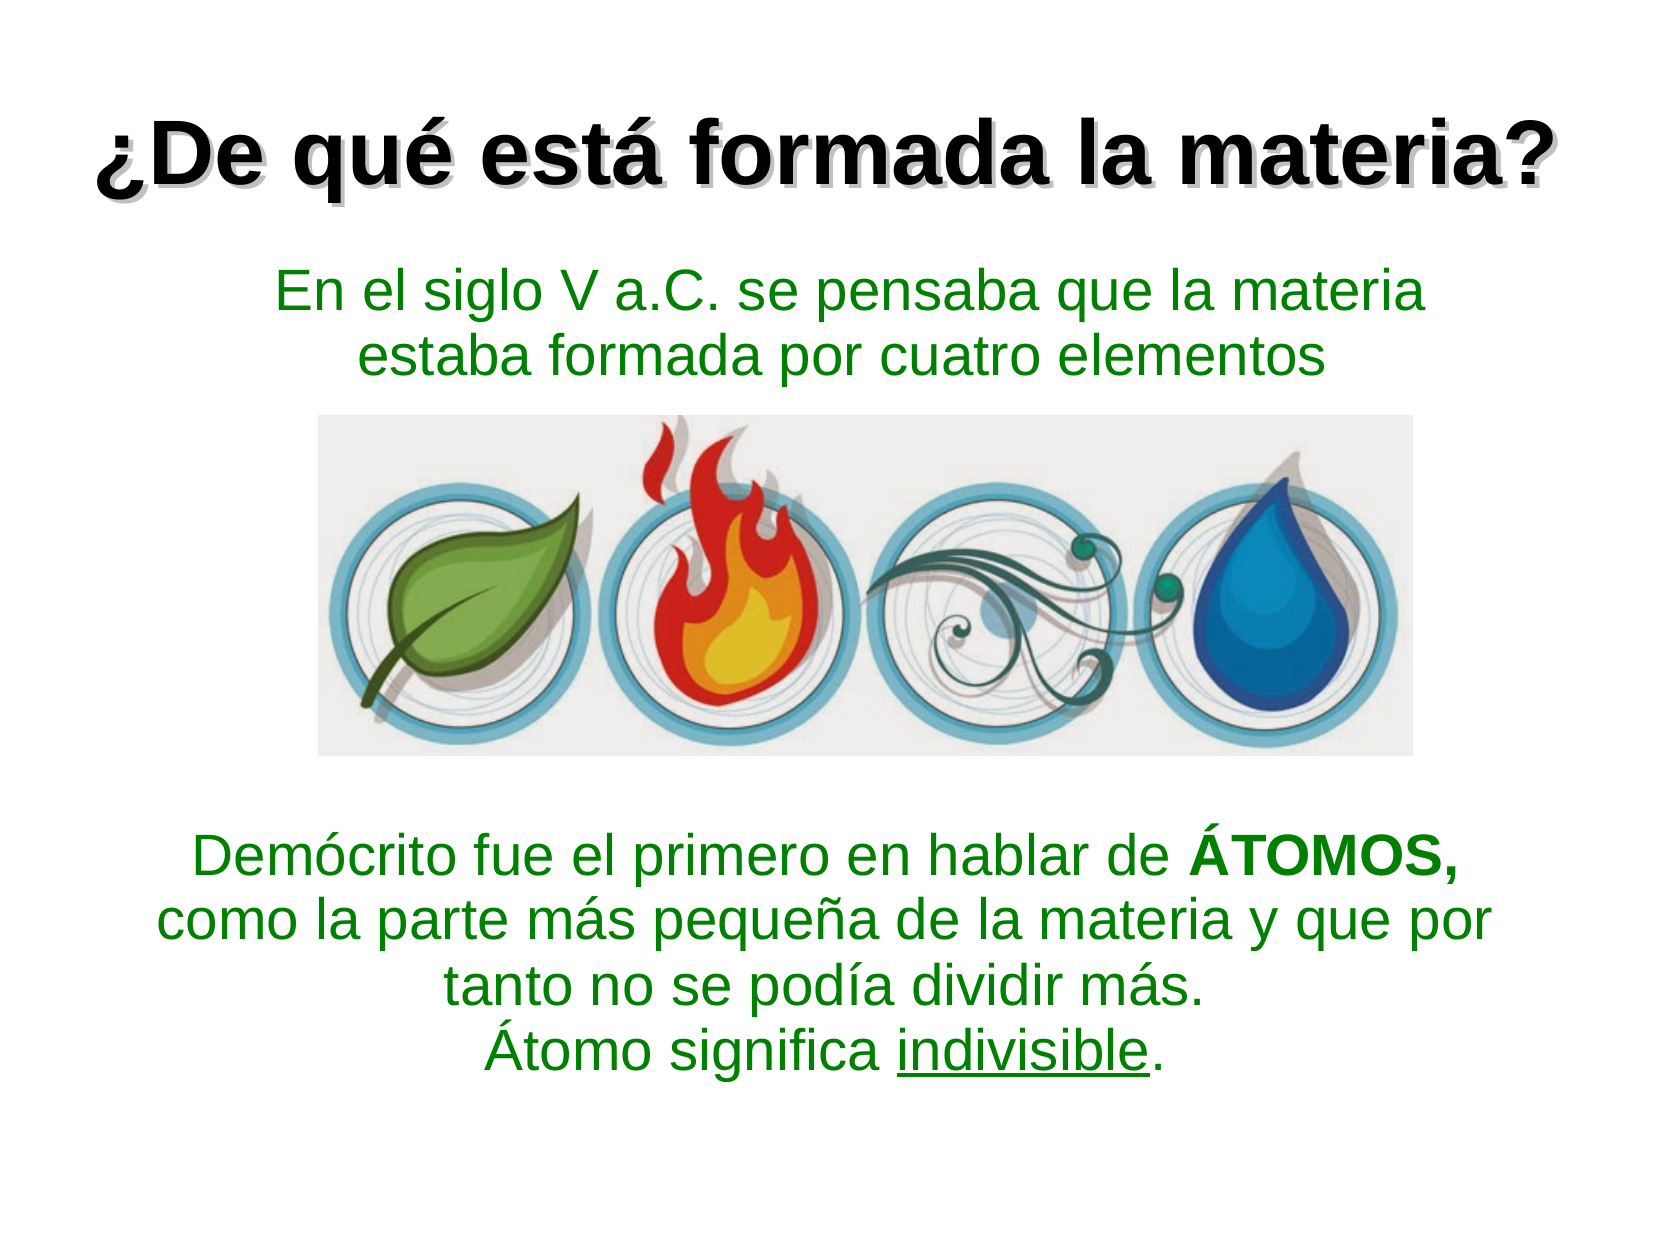

# ¿De qué está formada la materia?
En el siglo V a.C. se pensaba que la materia estaba formada por cuatro elementos
Demócrito fue el primero en hablar de ÁTOMOS, como la parte más pequeña de la materia y que por tanto no se podía dividir más.
Átomo significa indivisible.